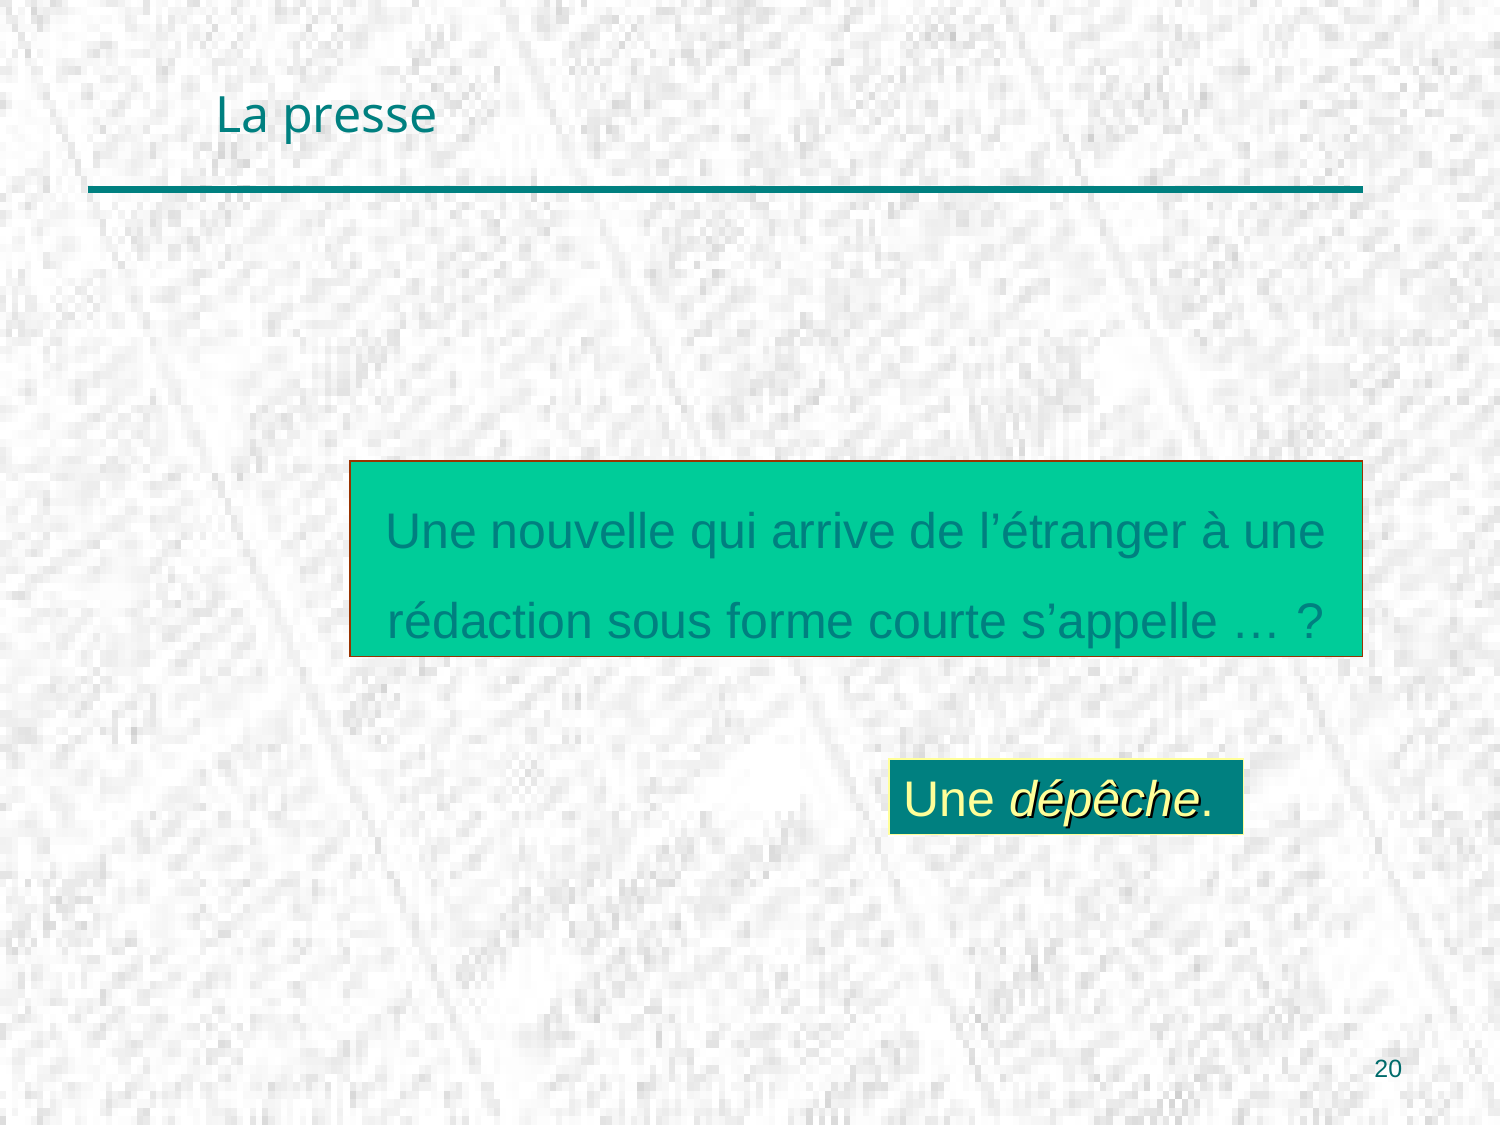

La presse
Une nouvelle qui arrive de l’étranger à une rédaction sous forme courte s’appelle … ?
Une dépêche.
20